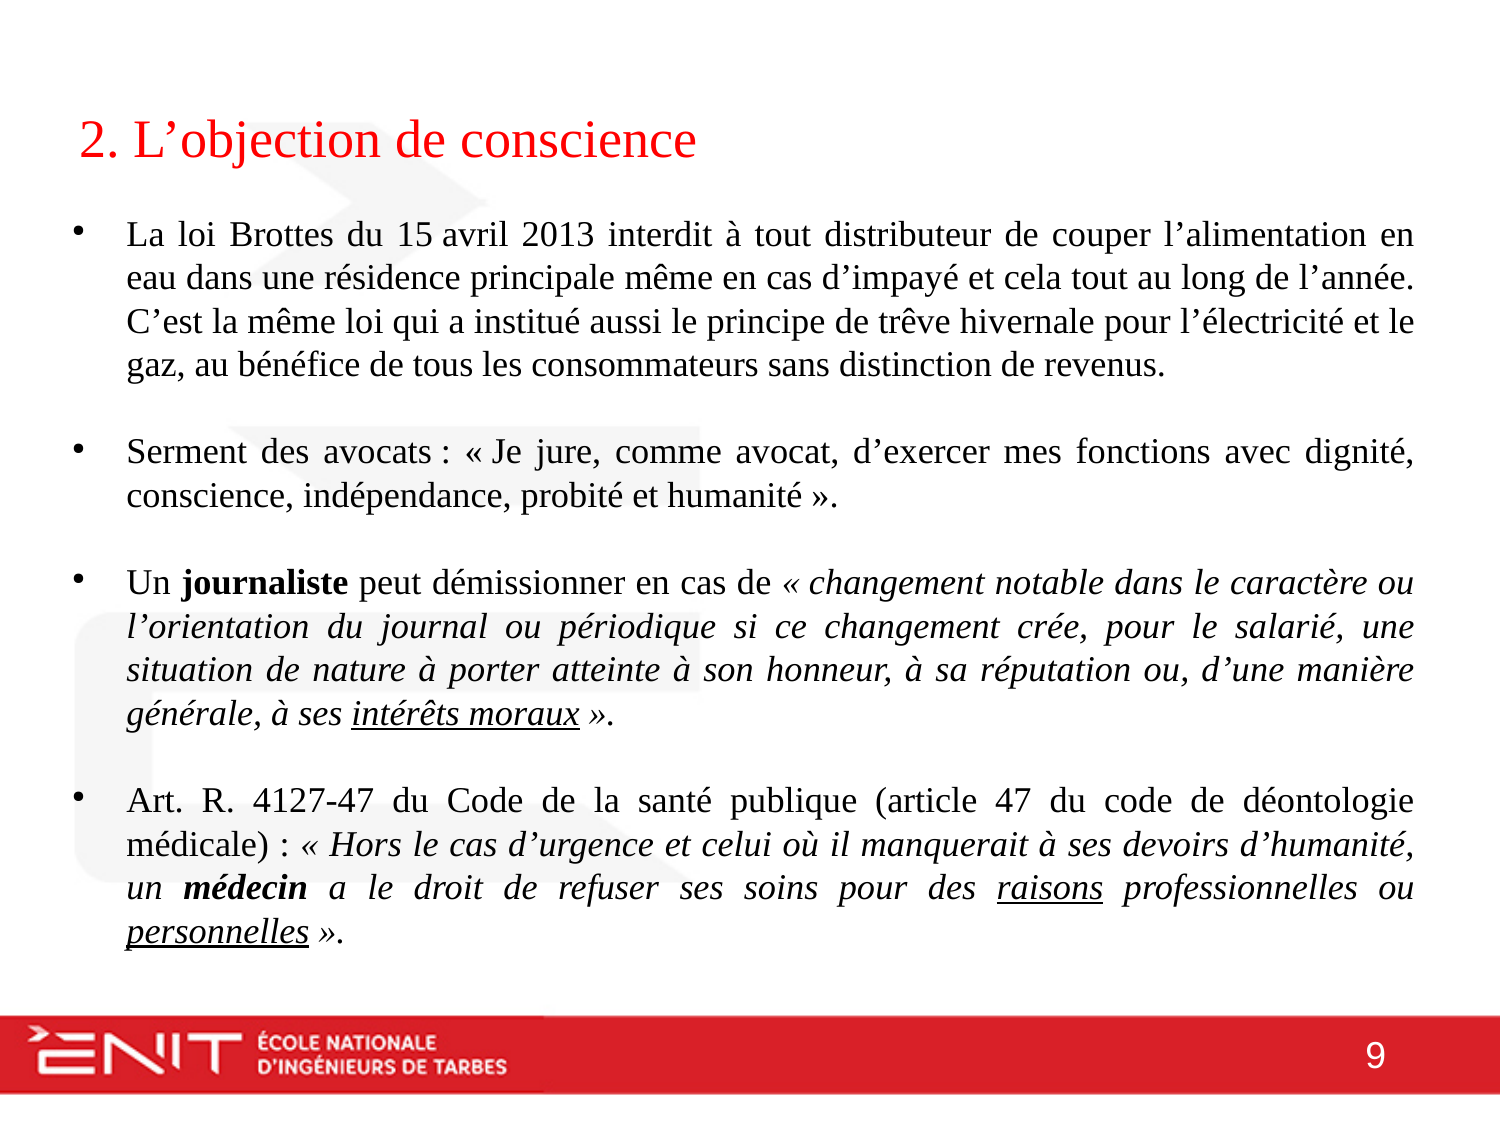

2. L’objection de conscience
# La loi Brottes du 15 avril 2013 interdit à tout distributeur de couper l’alimentation en eau dans une résidence principale même en cas d’impayé et cela tout au long de l’année. C’est la même loi qui a institué aussi le principe de trêve hivernale pour l’électricité et le gaz, au bénéfice de tous les consommateurs sans distinction de revenus.
Serment des avocats : « Je jure, comme avocat, d’exercer mes fonctions avec dignité, conscience, indépendance, probité et humanité ».
Un journaliste peut démissionner en cas de « changement notable dans le caractère ou l’orientation du journal ou périodique si ce changement crée, pour le salarié, une situation de nature à porter atteinte à son honneur, à sa réputation ou, d’une manière générale, à ses intérêts moraux ».
Art. R. 4127-47 du Code de la santé publique (article 47 du code de déontologie médicale) : « Hors le cas d’urgence et celui où il manquerait à ses devoirs d’humanité, un médecin a le droit de refuser ses soins pour des raisons professionnelles ou personnelles ».